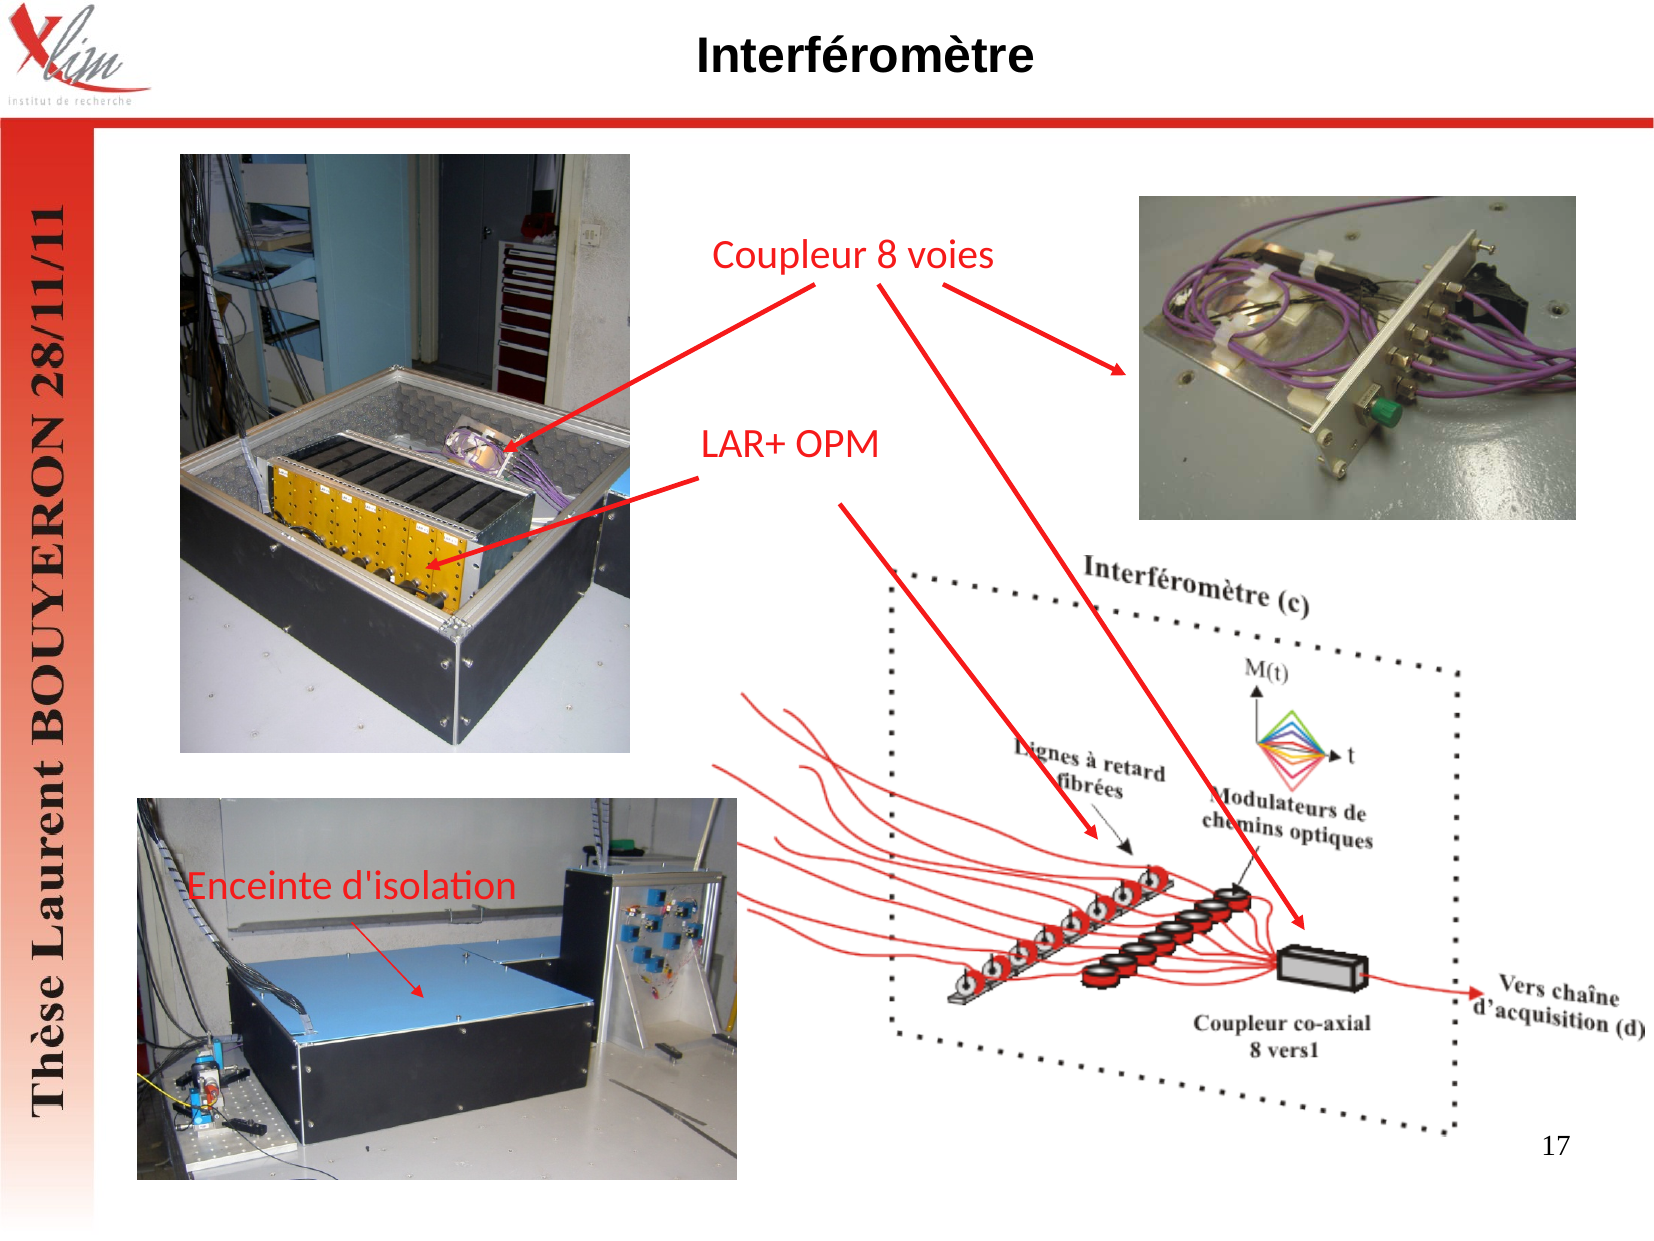

Interféromètre
Coupleur 8 voies
LAR+ OPM
Enceinte d'isolation
17